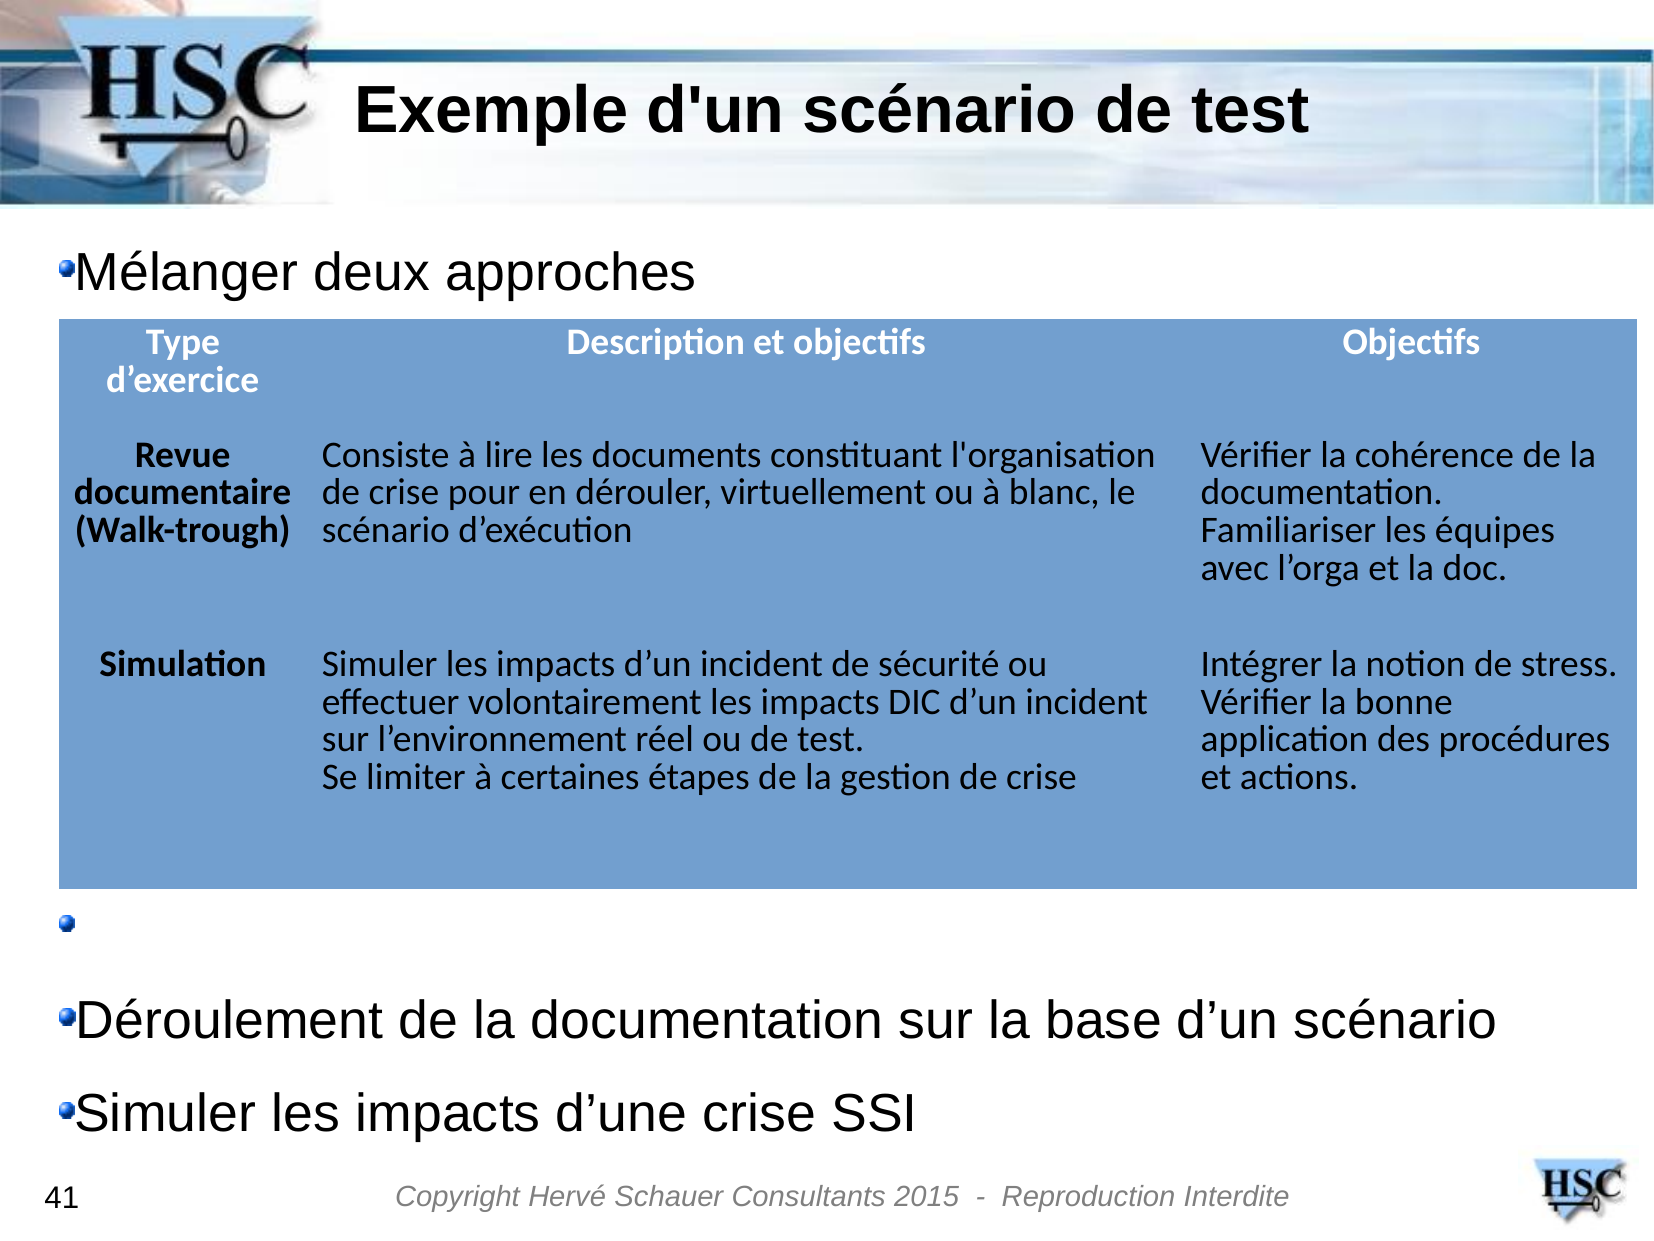

# Exemple d'un scénario de test
Mélanger deux approches
Déroulement de la documentation sur la base d’un scénario
Simuler les impacts d’une crise SSI
| Type d’exercice | Description et objectifs | Objectifs |
| --- | --- | --- |
| Revue documentaire (Walk-trough) | Consiste à lire les documents constituant l'organisation de crise pour en dérouler, virtuellement ou à blanc, le scénario d’exécution | Vérifier la cohérence de la documentation. Familiariser les équipes avec l’orga et la doc. |
| Simulation | Simuler les impacts d’un incident de sécurité ou effectuer volontairement les impacts DIC d’un incident sur l’environnement réel ou de test. Se limiter à certaines étapes de la gestion de crise | Intégrer la notion de stress. Vérifier la bonne application des procédures et actions. |